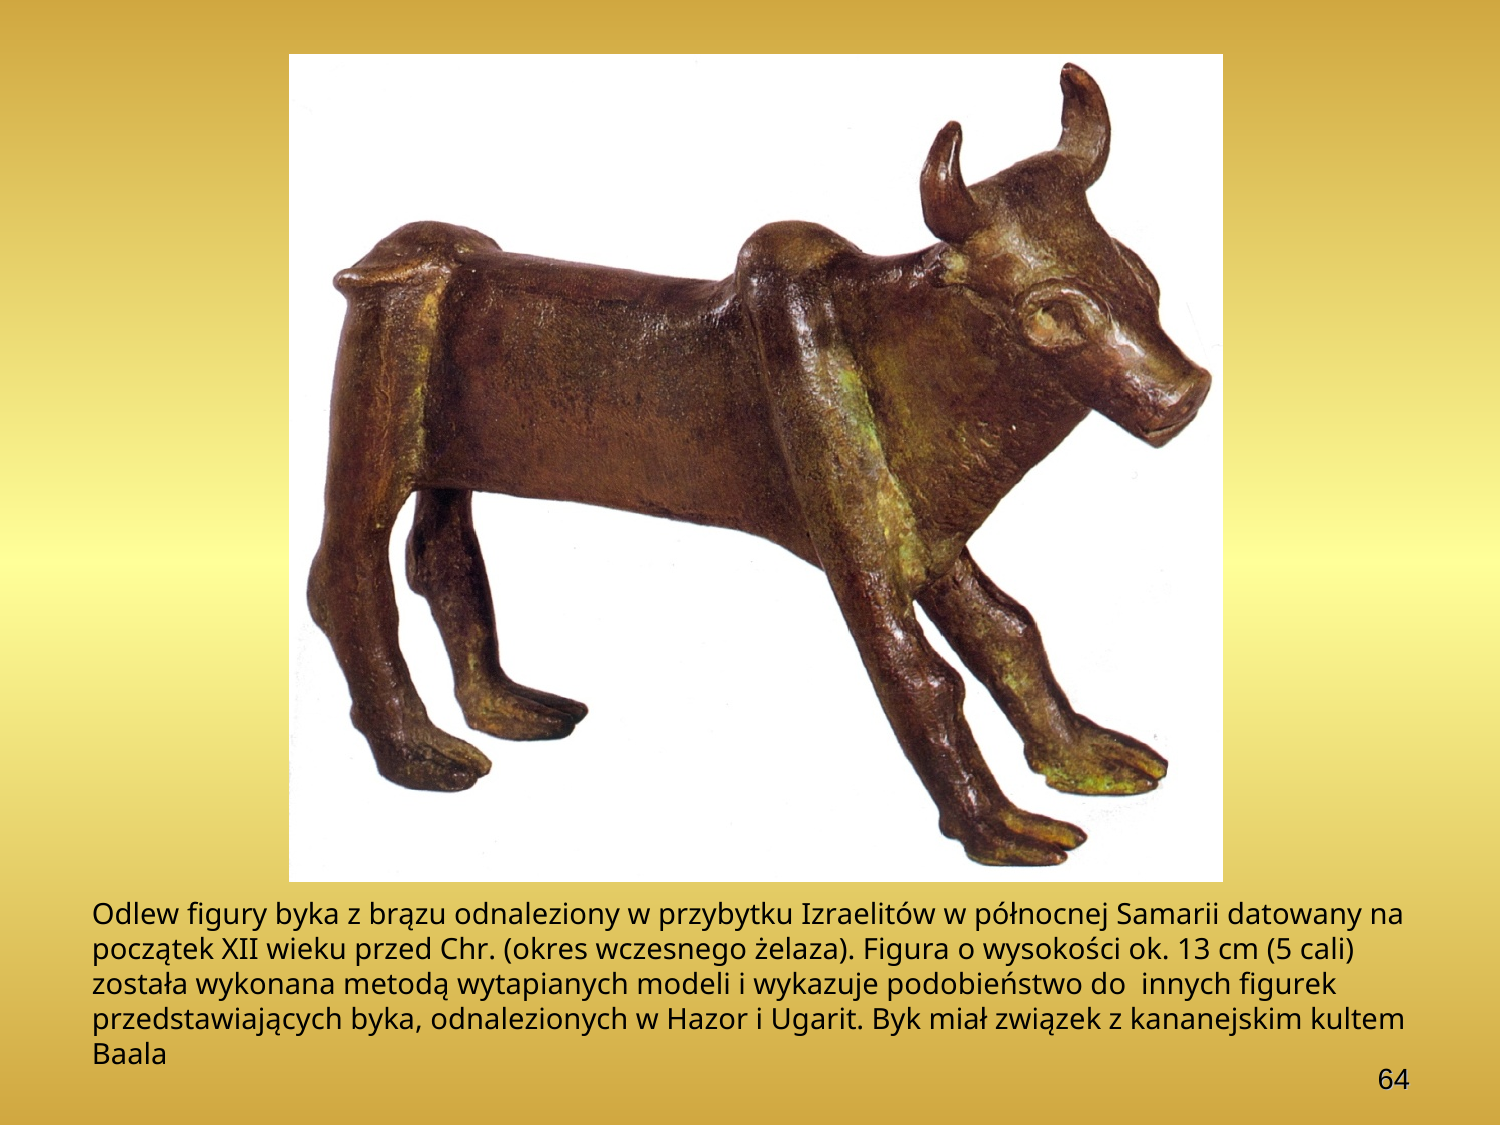

# Odlew figury byka z brązu odnaleziony w przybytku Izraelitów w północnej Samarii datowany na początek XII wieku przed Chr. (okres wczesnego żelaza). Figura o wysokości ok. 13 cm (5 cali) została wykonana metodą wytapianych modeli i wykazuje podobieństwo do innych figurek przedstawiających byka, odnalezionych w Hazor i Ugarit. Byk miał związek z kananejskim kultem Baala